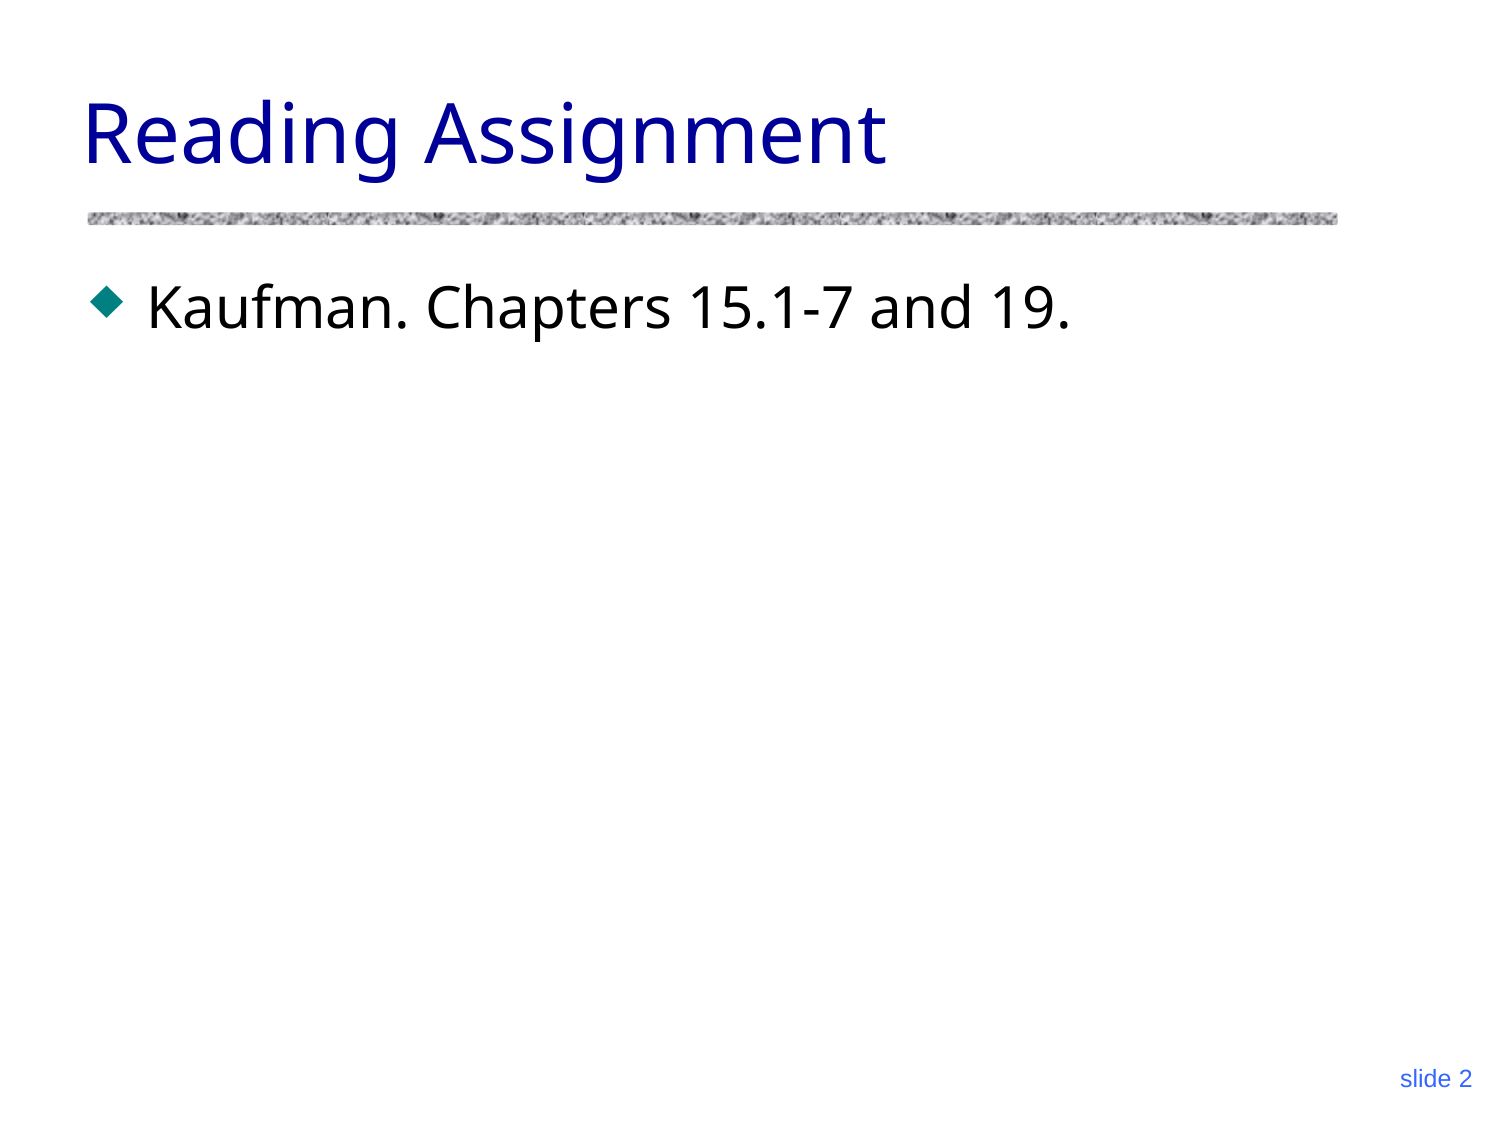

# Reading Assignment
Kaufman. Chapters 15.1-7 and 19.
slide